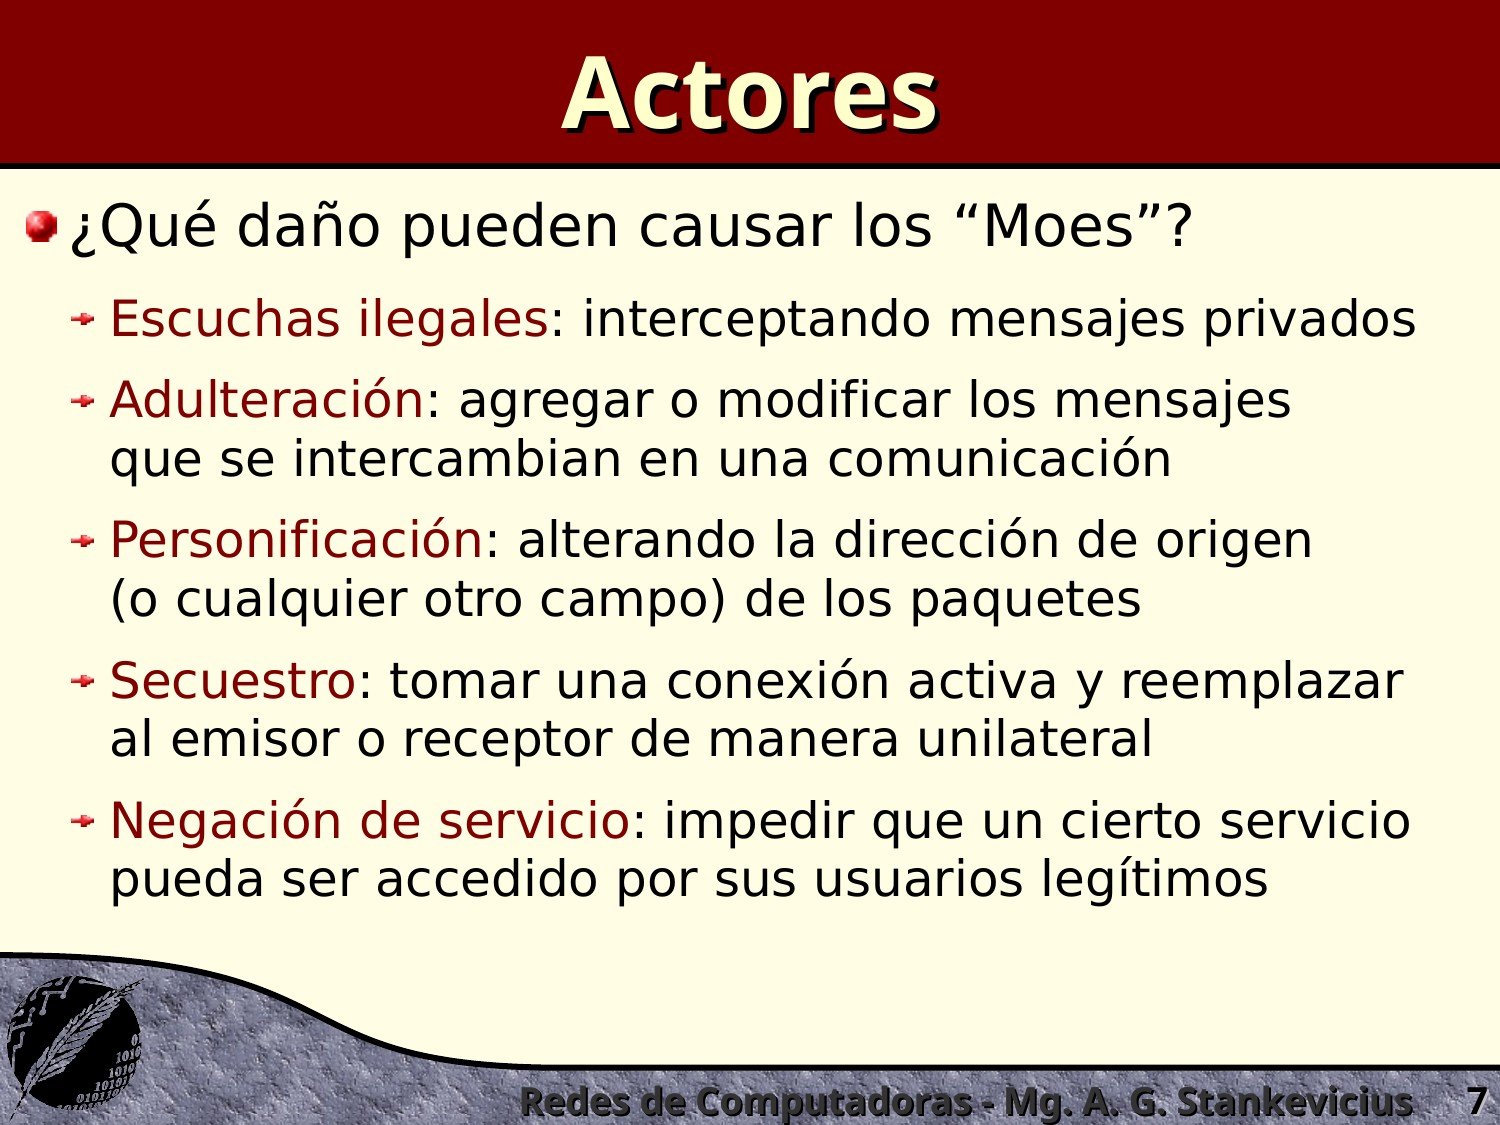

# Actores
¿Qué daño pueden causar los “Moes”?
Escuchas ilegales: interceptando mensajes privados
Adulteración: agregar o modificar los mensajes
que se intercambian en una comunicación
Personificación: alterando la dirección de origen
(o cualquier otro campo) de los paquetes
Secuestro: tomar una conexión activa y reemplazar
al emisor o receptor de manera unilateral
Negación de servicio: impedir que un cierto servicio pueda ser accedido por sus usuarios legítimos
7